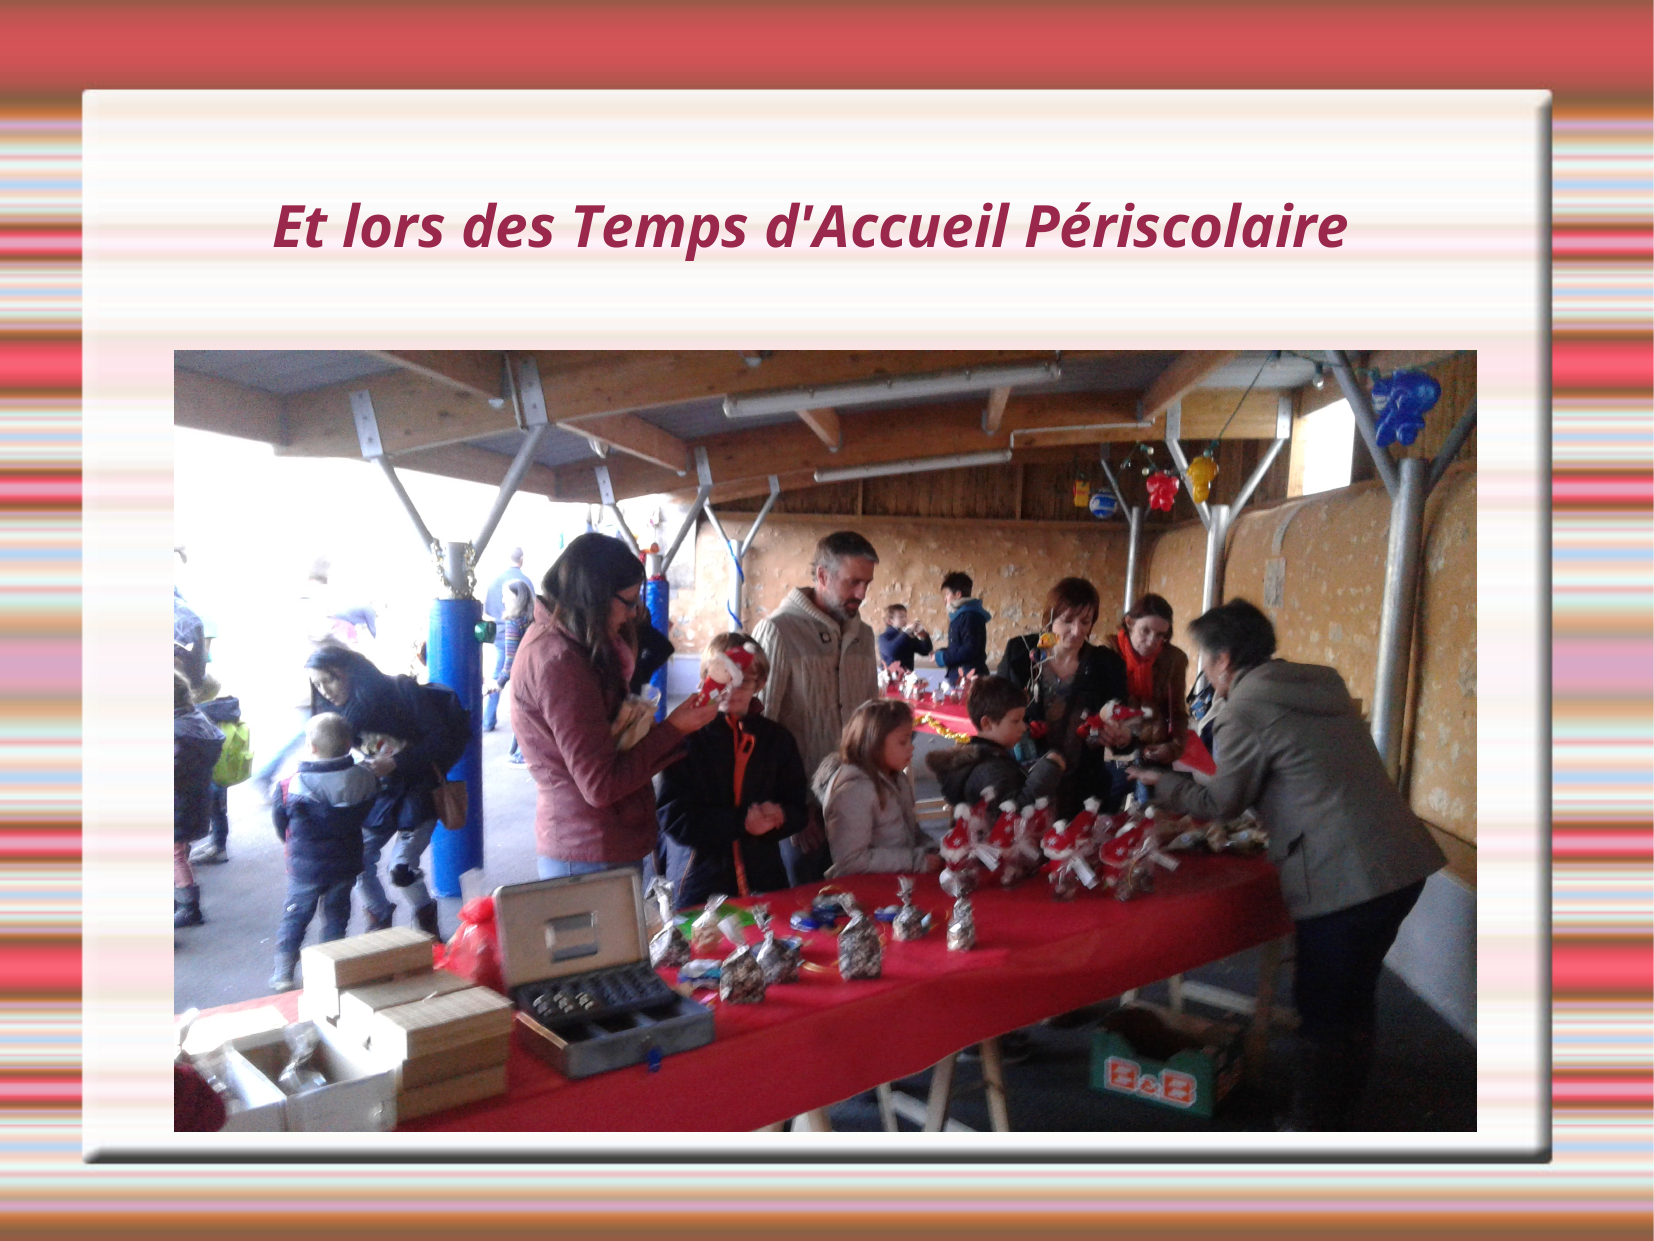

# Et lors des Temps d'Accueil Périscolaire